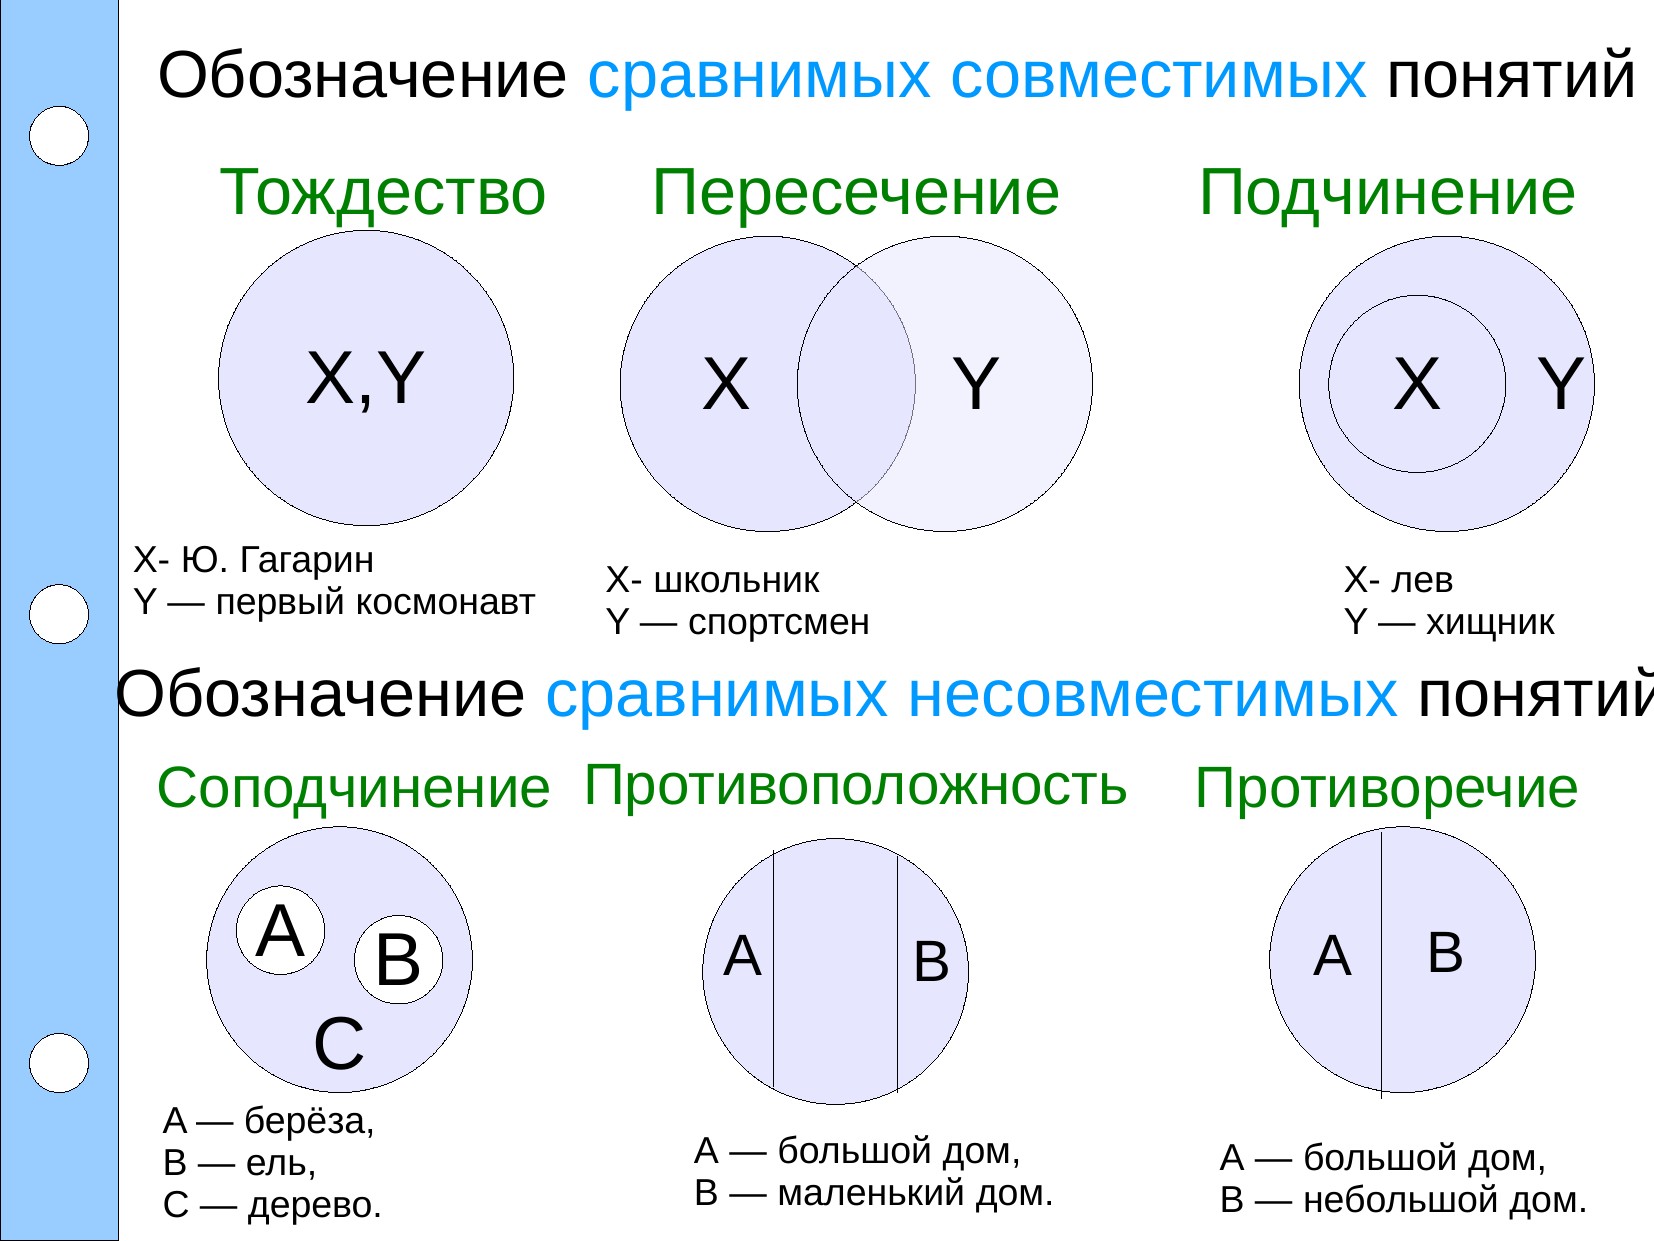

Обозначение сравнимых совместимых понятий
Тождество
Пересечение
Подчинение
Х,Y
Х
 Y
 Y
Х
Х- Ю. Гагарин
Y — первый космонавт
Х- школьник
Y — спортсмен
Х- лев
Y — хищник
Обозначение сравнимых несовместимых понятий
Противоположность
Соподчинение
Противоречие
С
А
B
B
A
A
B
A — берёза,
B — ель,
С — дерево.
А — большой дом,
B — маленький дом.
А — большой дом,
B — небольшой дом.